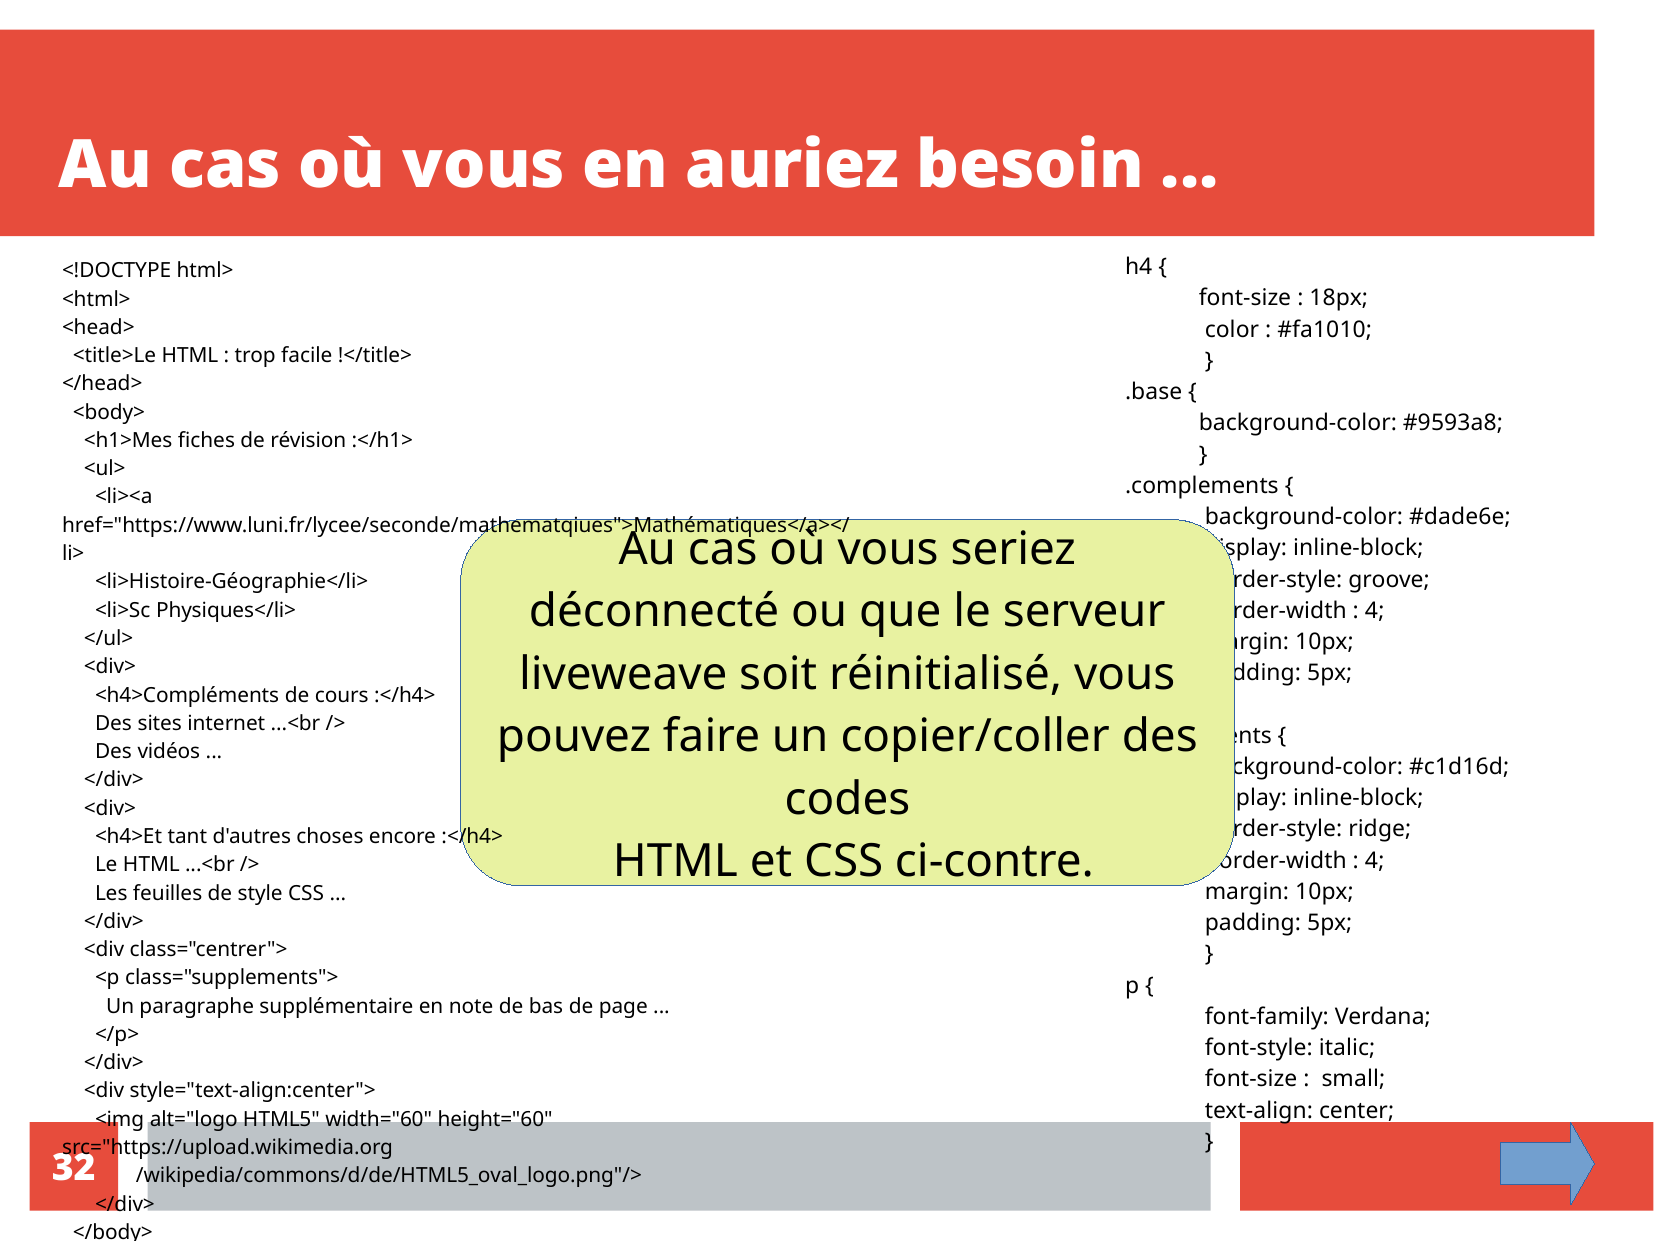

# Au cas où vous en auriez besoin ...
h4 {
	font-size : 18px;
	 color : #fa1010;
	 }
.base {
 	background-color: #9593a8;
	}
.complements {
	 background-color: #dade6e;
	 display: inline-block;
	 border-style: groove;
	 border-width : 4;
	 margin: 10px;
	 padding: 5px;
	 }
.supplements {
	 background-color: #c1d16d;
	 display: inline-block;
	 border-style: ridge;
	 border-width : 4;
	 margin: 10px;
	 padding: 5px;
	 }
p {
	 font-family: Verdana;
	 font-style: italic;
	 font-size : small;
	 text-align: center;
	 }
<!DOCTYPE html>
<html>
<head>
 <title>Le HTML : trop facile !</title>
</head>
 <body>
 <h1>Mes fiches de révision :</h1>
 <ul>
 <li><a href="https://www.luni.fr/lycee/seconde/mathematqiues">Mathématiques</a></li>
 <li>Histoire-Géographie</li>
 <li>Sc Physiques</li>
 </ul>
 <div>
 <h4>Compléments de cours :</h4>
 Des sites internet ...<br />
 Des vidéos ...
 </div>
 <div>
 <h4>Et tant d'autres choses encore :</h4>
 Le HTML ...<br />
 Les feuilles de style CSS ...
 </div>
 <div class="centrer">
 <p class="supplements">
 Un paragraphe supplémentaire en note de bas de page ...
 </p>
 </div>
 <div style="text-align:center">
 <img alt="logo HTML5" width="60" height="60" src="https://upload.wikimedia.org
	/wikipedia/commons/d/de/HTML5_oval_logo.png"/>
 </div>
 </body>
</html>
Au cas où vous seriez déconnecté ou que le serveur liveweave soit réinitialisé, vous pouvez faire un copier/coller des codes
 HTML et CSS ci-contre.
32